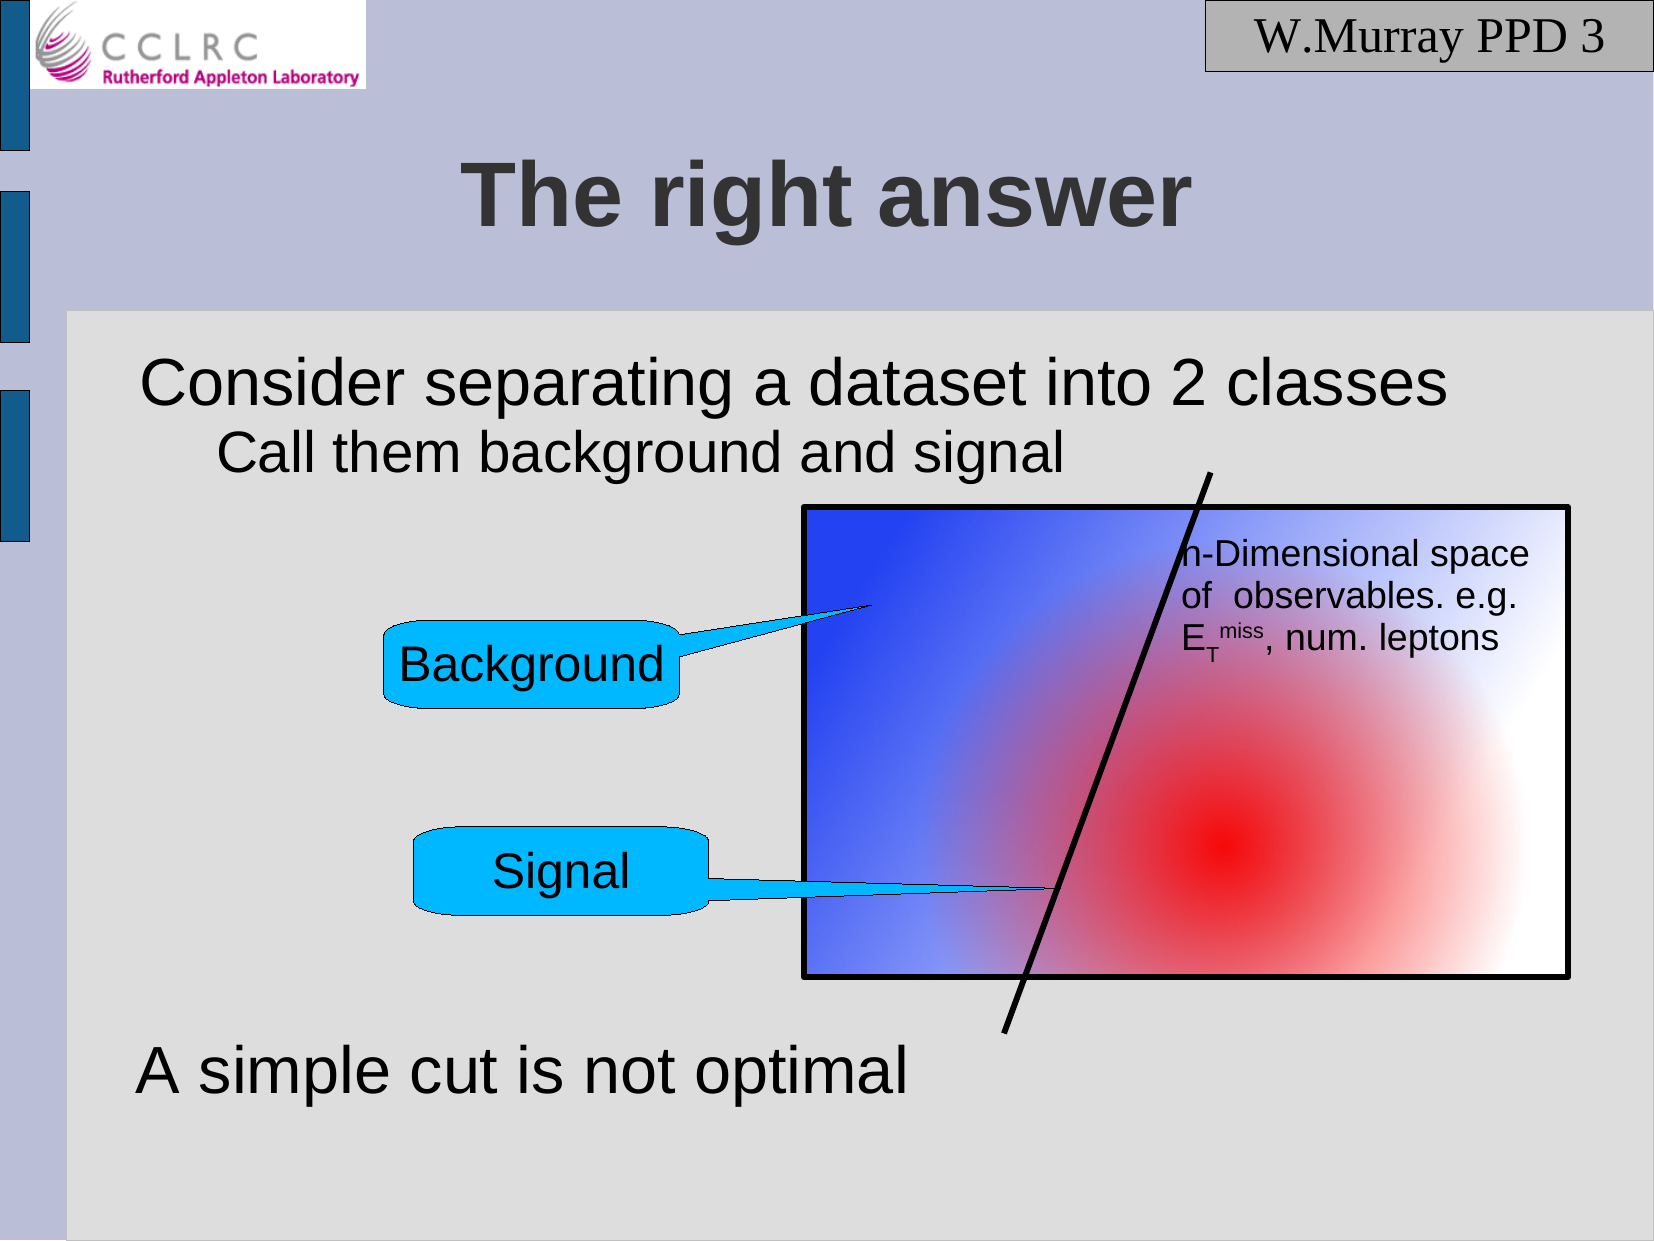

# The right answer
Consider separating a dataset into 2 classes
Call them background and signal
Background
Signal
n-Dimensional space of observables. e.g. ETmiss, num. leptons
A simple cut is not optimal